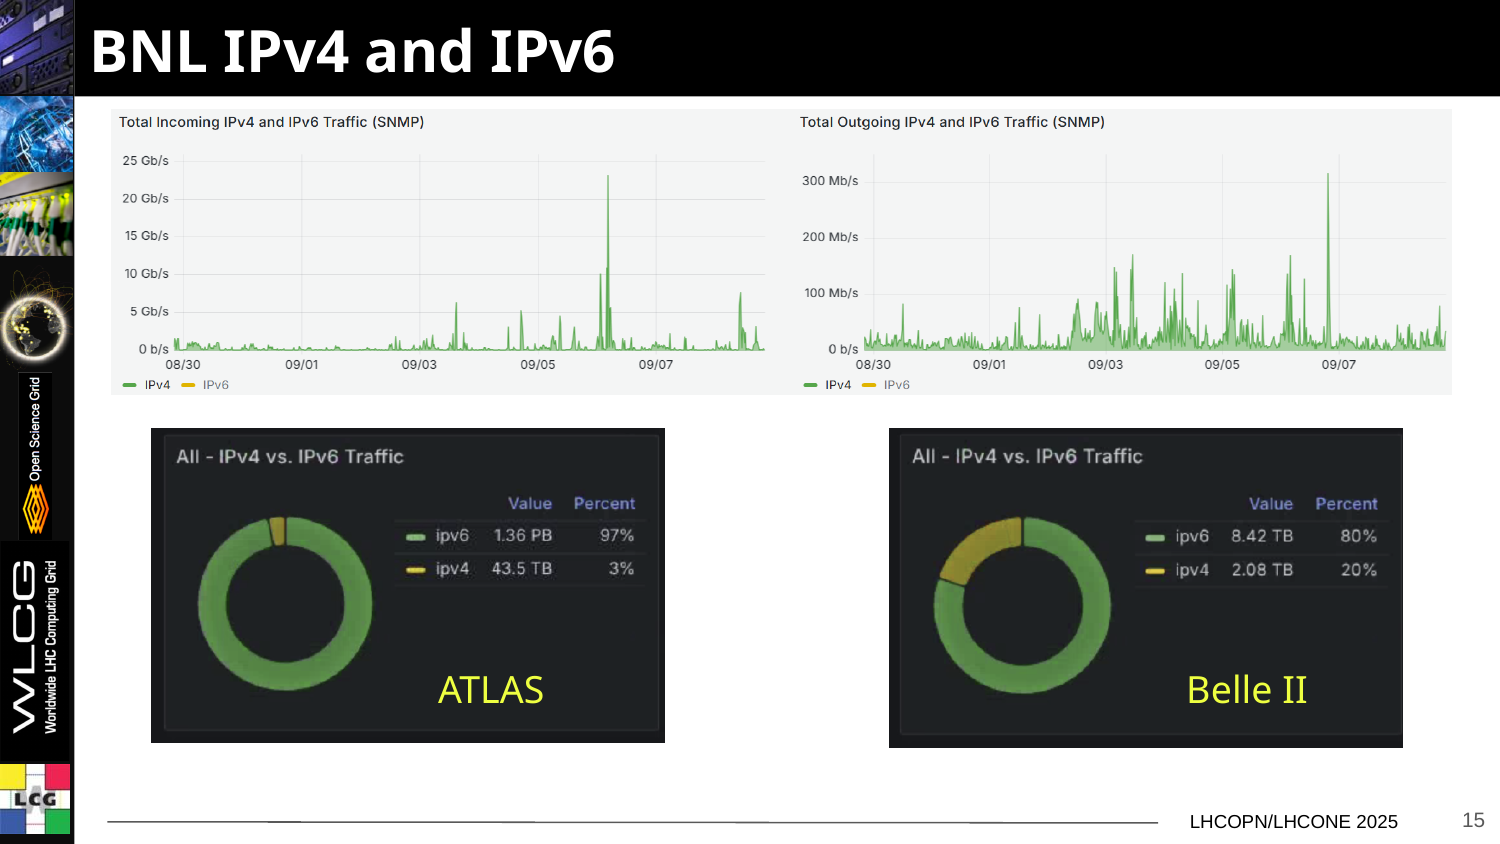

# BNL IPv4 and IPv6
ATLAS
Belle II